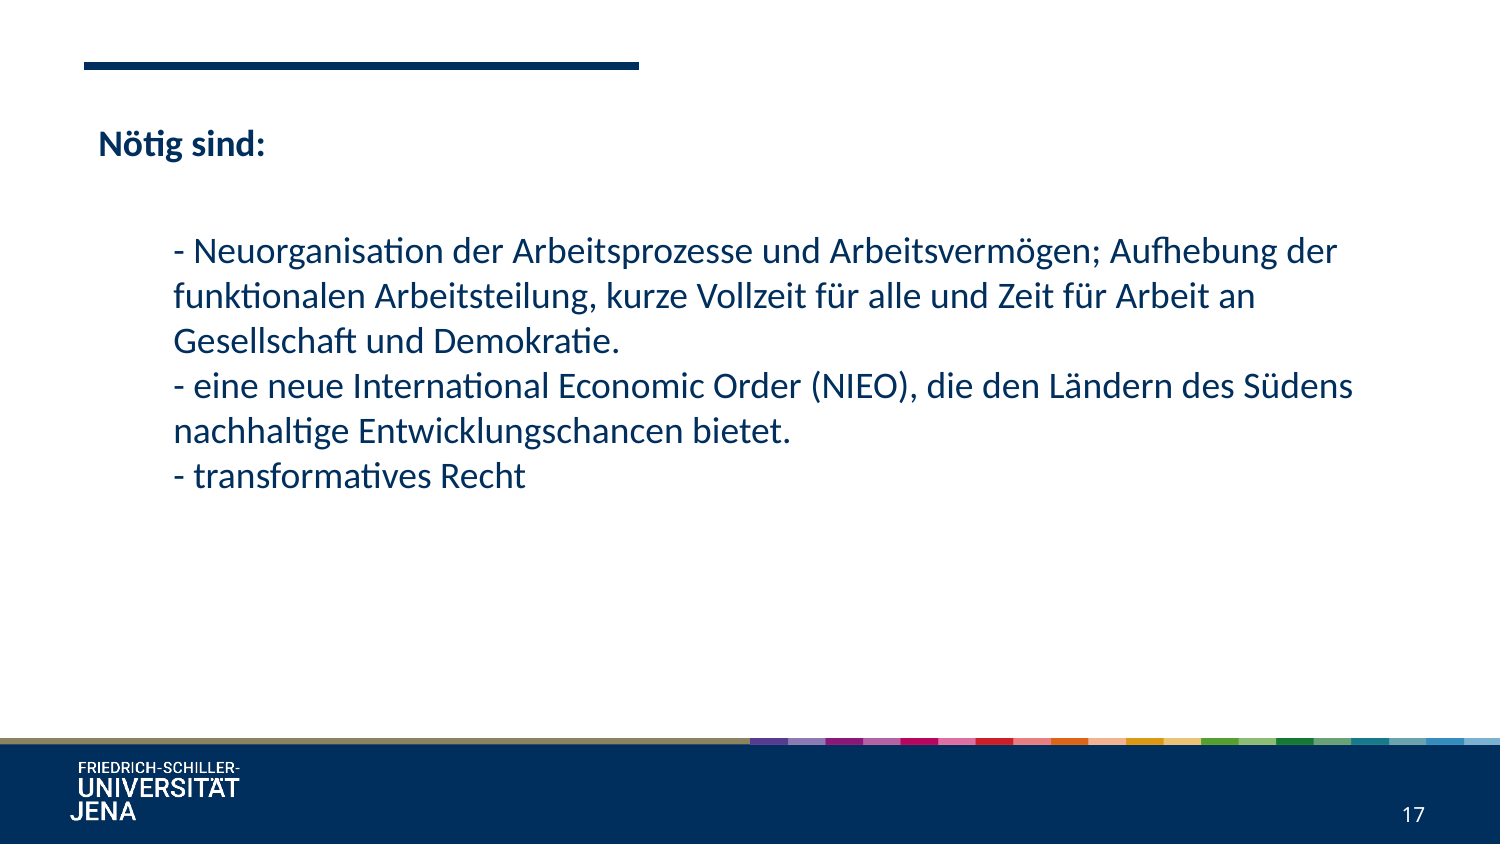

Nötig sind:
- Neuorganisation der Arbeitsprozesse und Arbeitsvermögen; Aufhebung der funktionalen Arbeitsteilung, kurze Vollzeit für alle und Zeit für Arbeit an Gesellschaft und Demokratie.
- eine neue International Economic Order (NIEO), die den Ländern des Südens nachhaltige Entwicklungschancen bietet.
- transformatives Recht